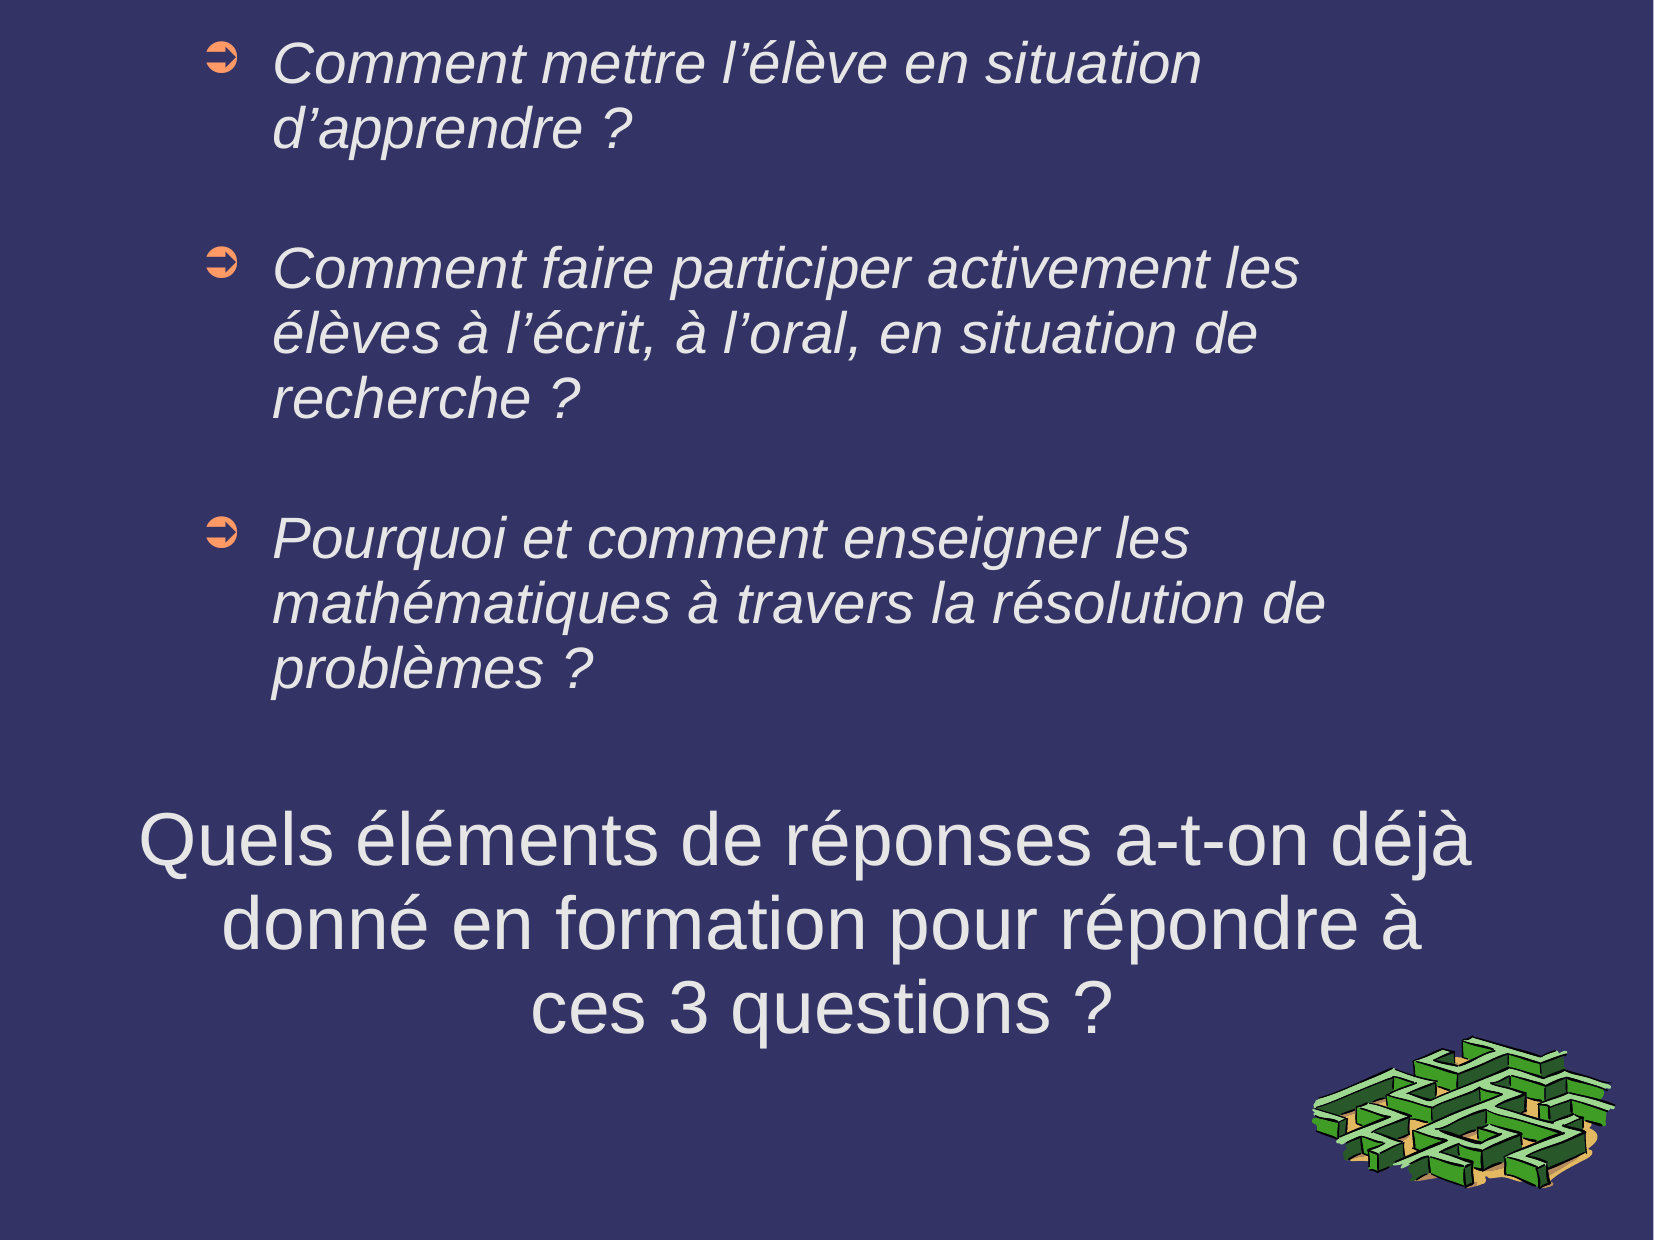

#
Comment mettre l’élève en situation
d’apprendre ?
Comment faire participer activement les
élèves à l’écrit, à l’oral, en situation de
recherche ?
Pourquoi et comment enseigner les
mathématiques à travers la résolution de
problèmes ?
Quels éléments de réponses a-t-on déjà donné en formation pour répondre à ces 3 questions ?